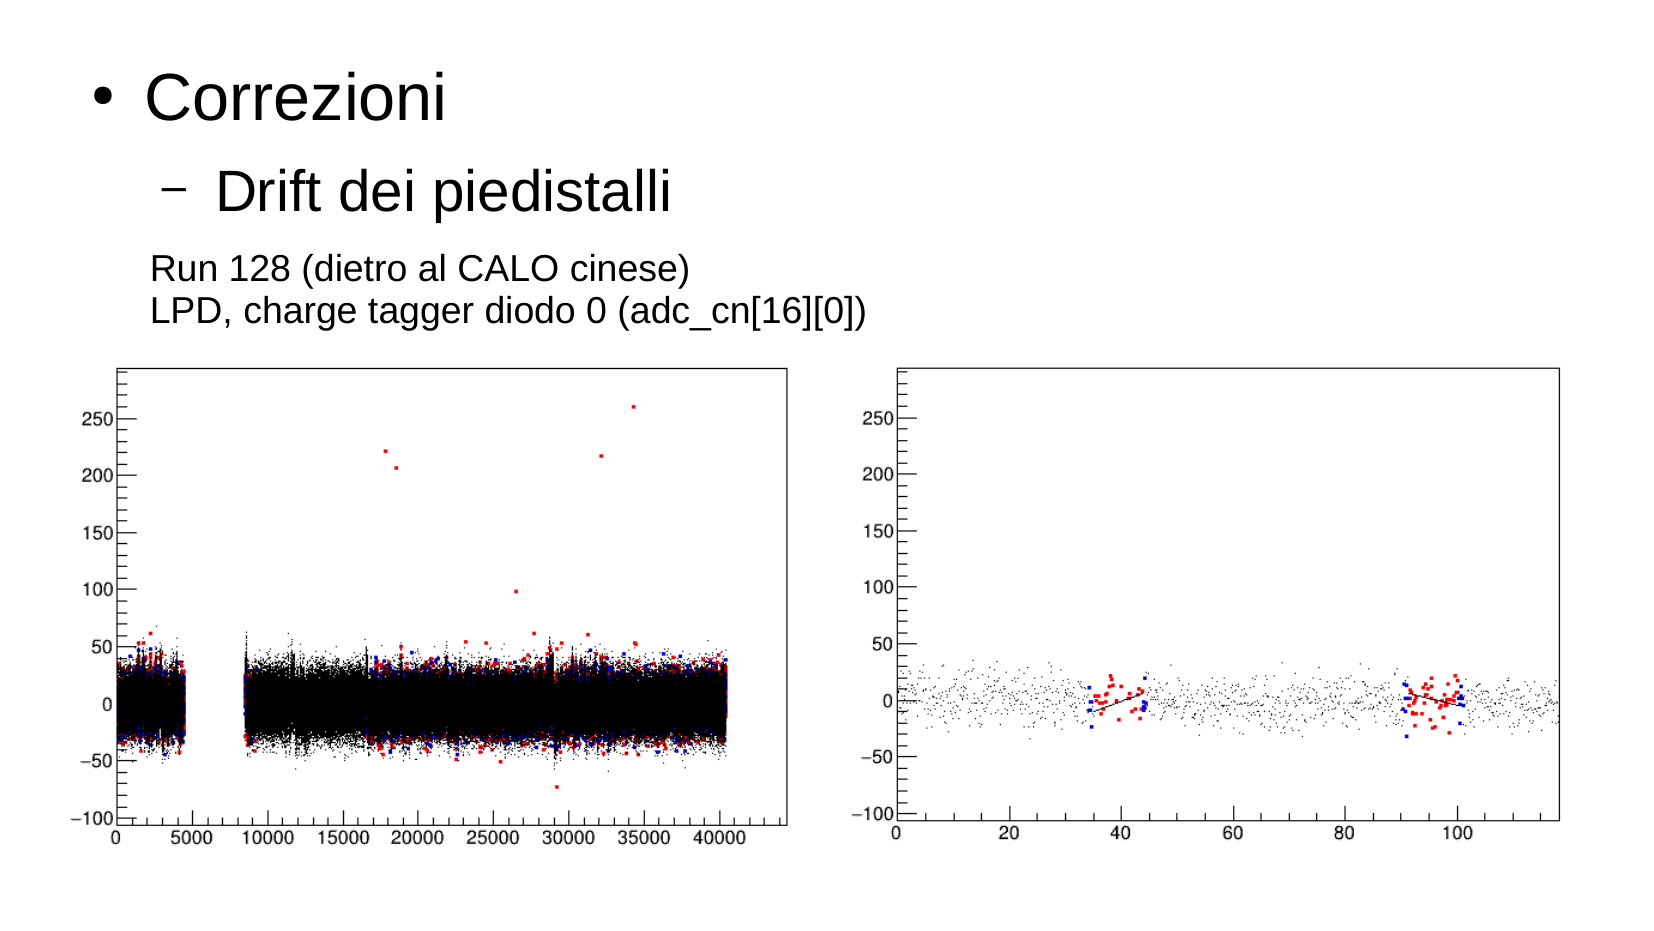

# Correzioni
Drift dei piedistalli
Run 128 (dietro al CALO cinese)
LPD, charge tagger diodo 0 (adc_cn[16][0])